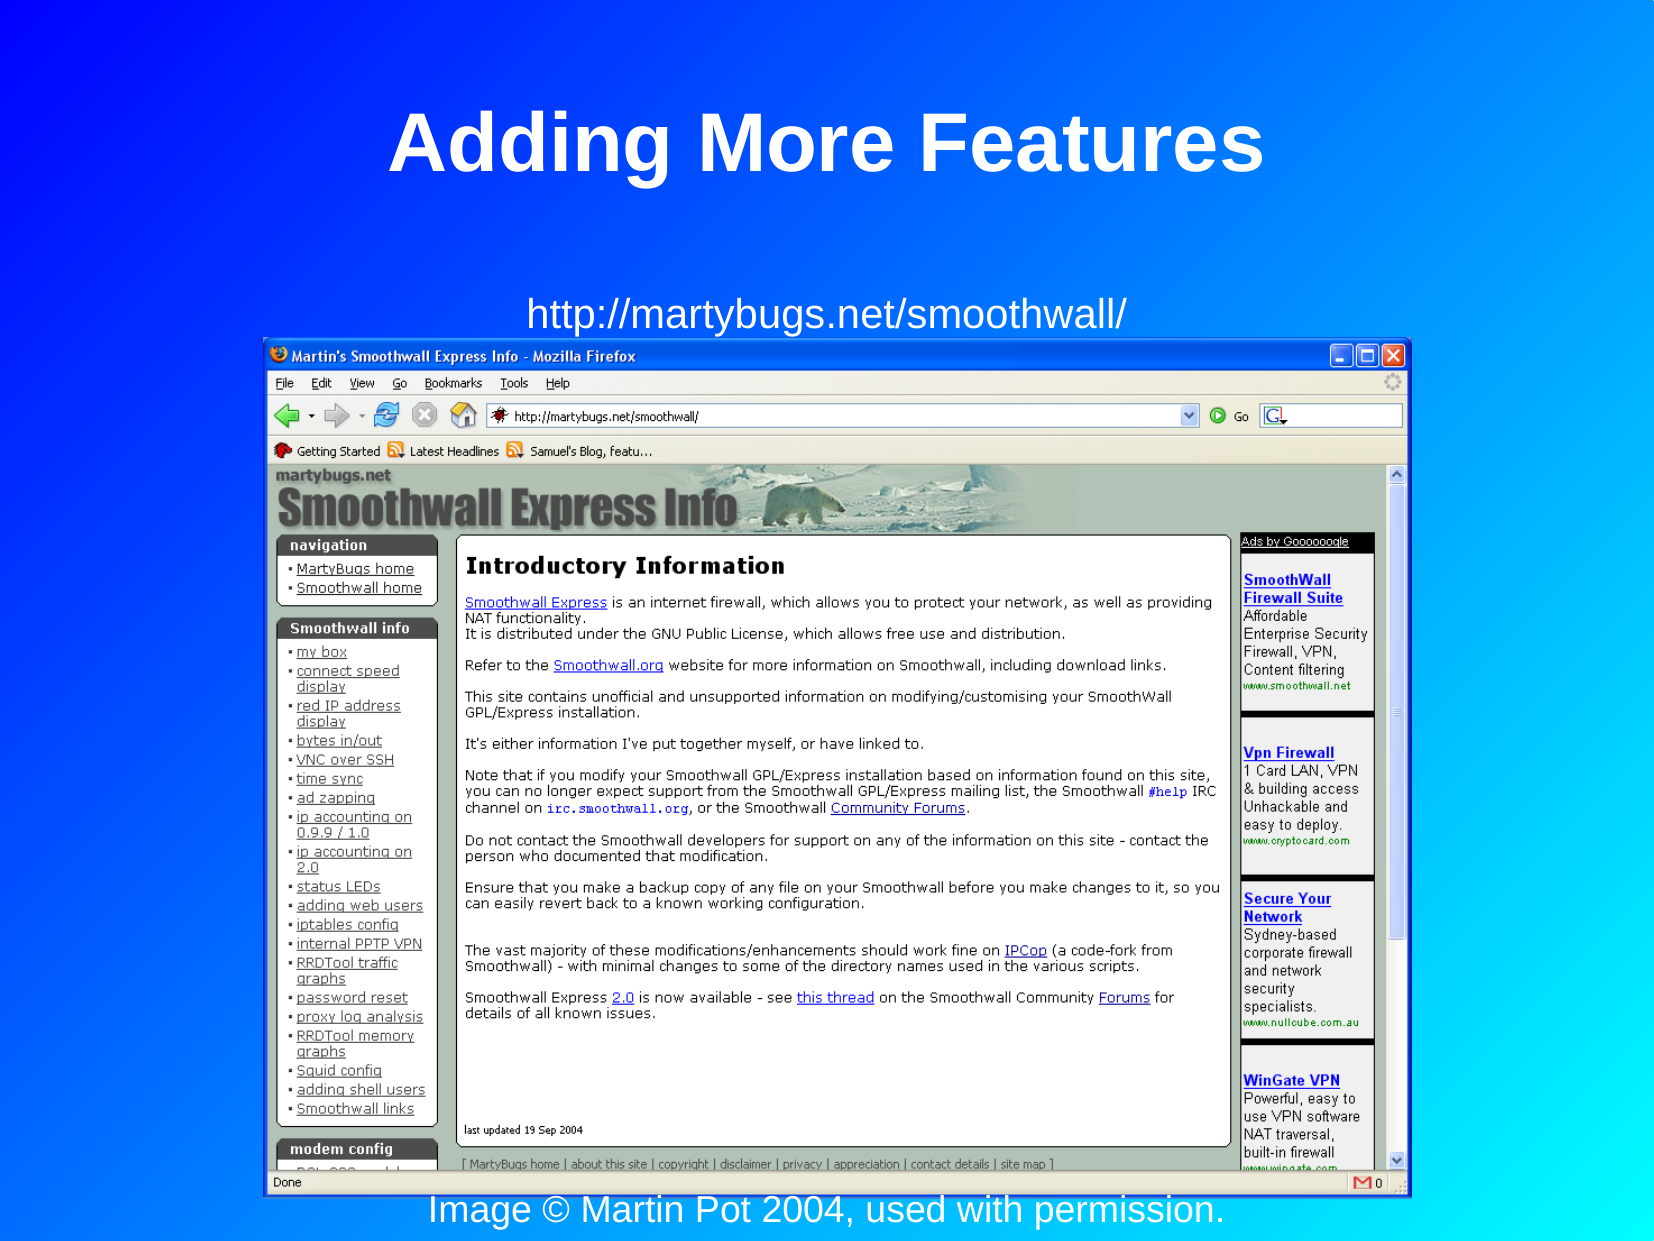

Adding More Features
http://martybugs.net/smoothwall/
Image © Martin Pot 2004, used with permission.